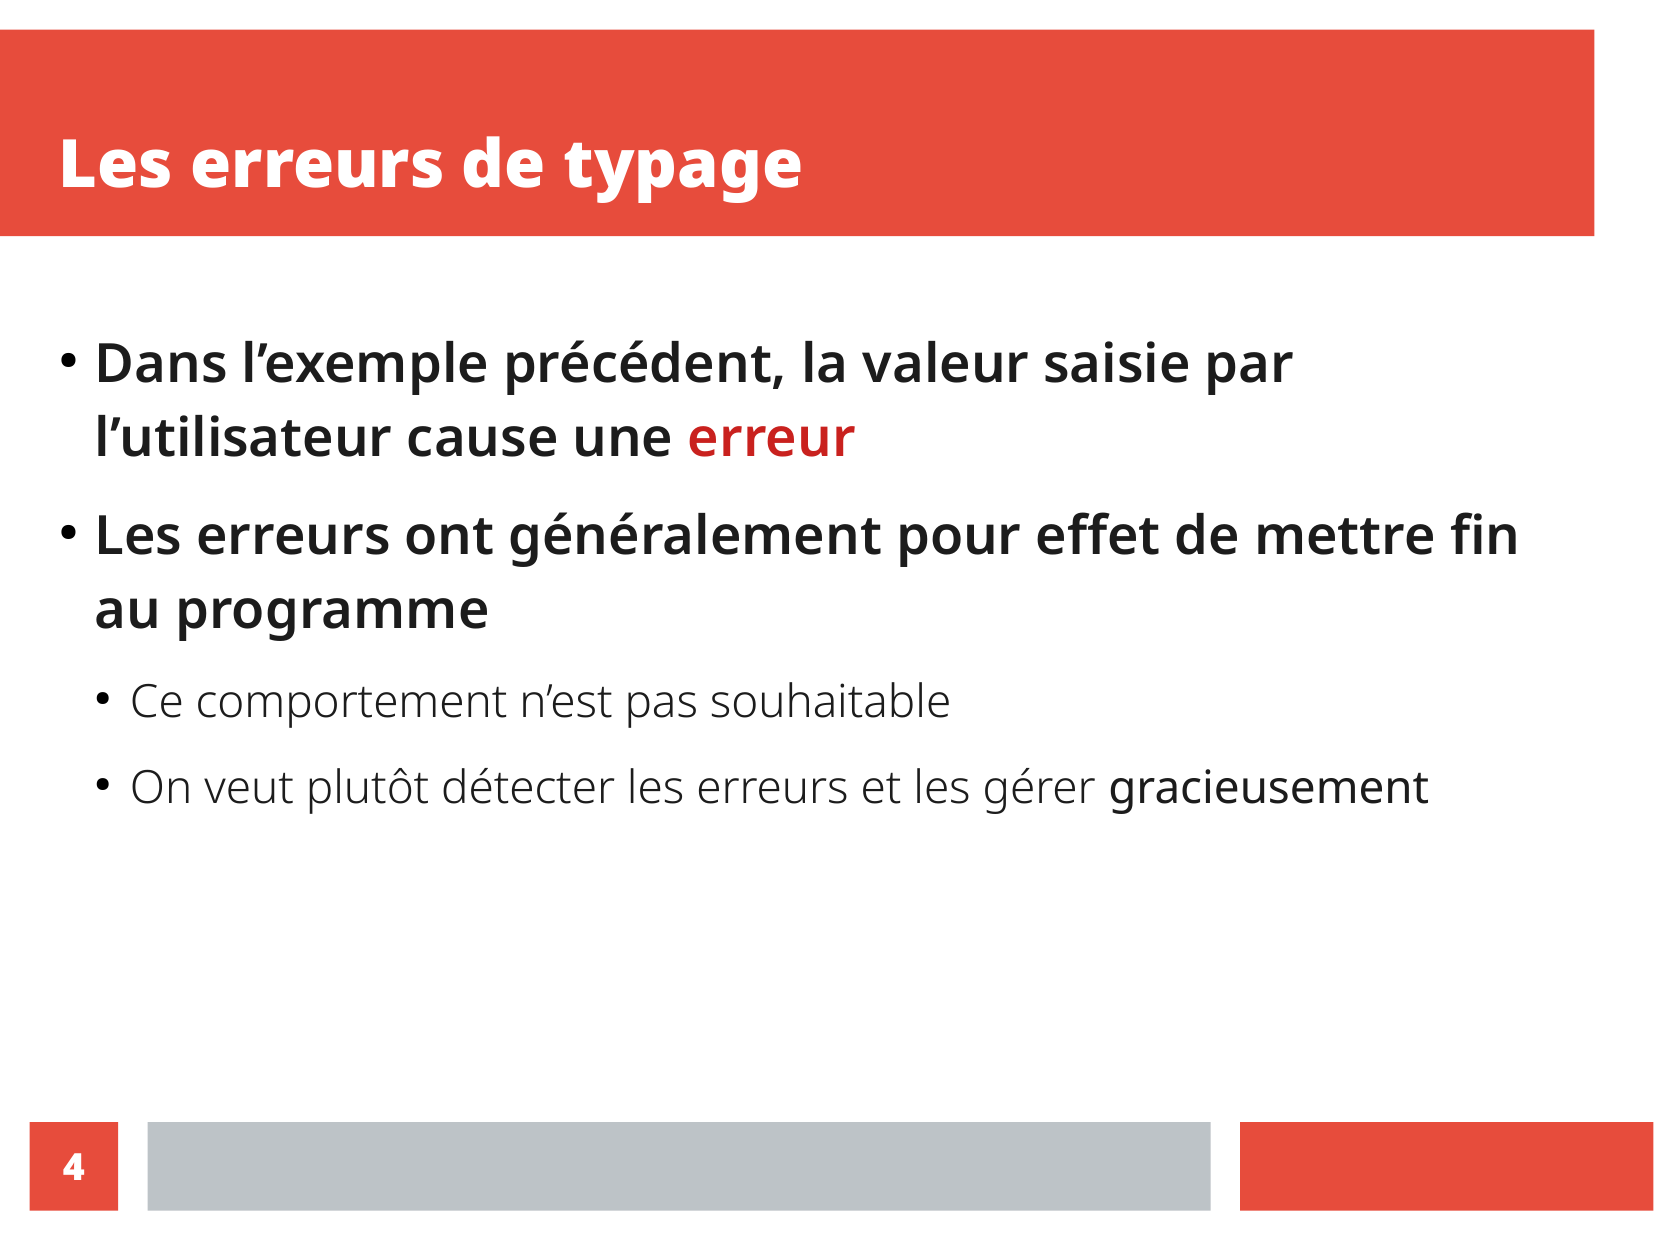

# Les erreurs de typage
Dans l’exemple précédent, la valeur saisie par l’utilisateur cause une erreur
Les erreurs ont généralement pour effet de mettre fin au programme
Ce comportement n’est pas souhaitable
On veut plutôt détecter les erreurs et les gérer gracieusement
4